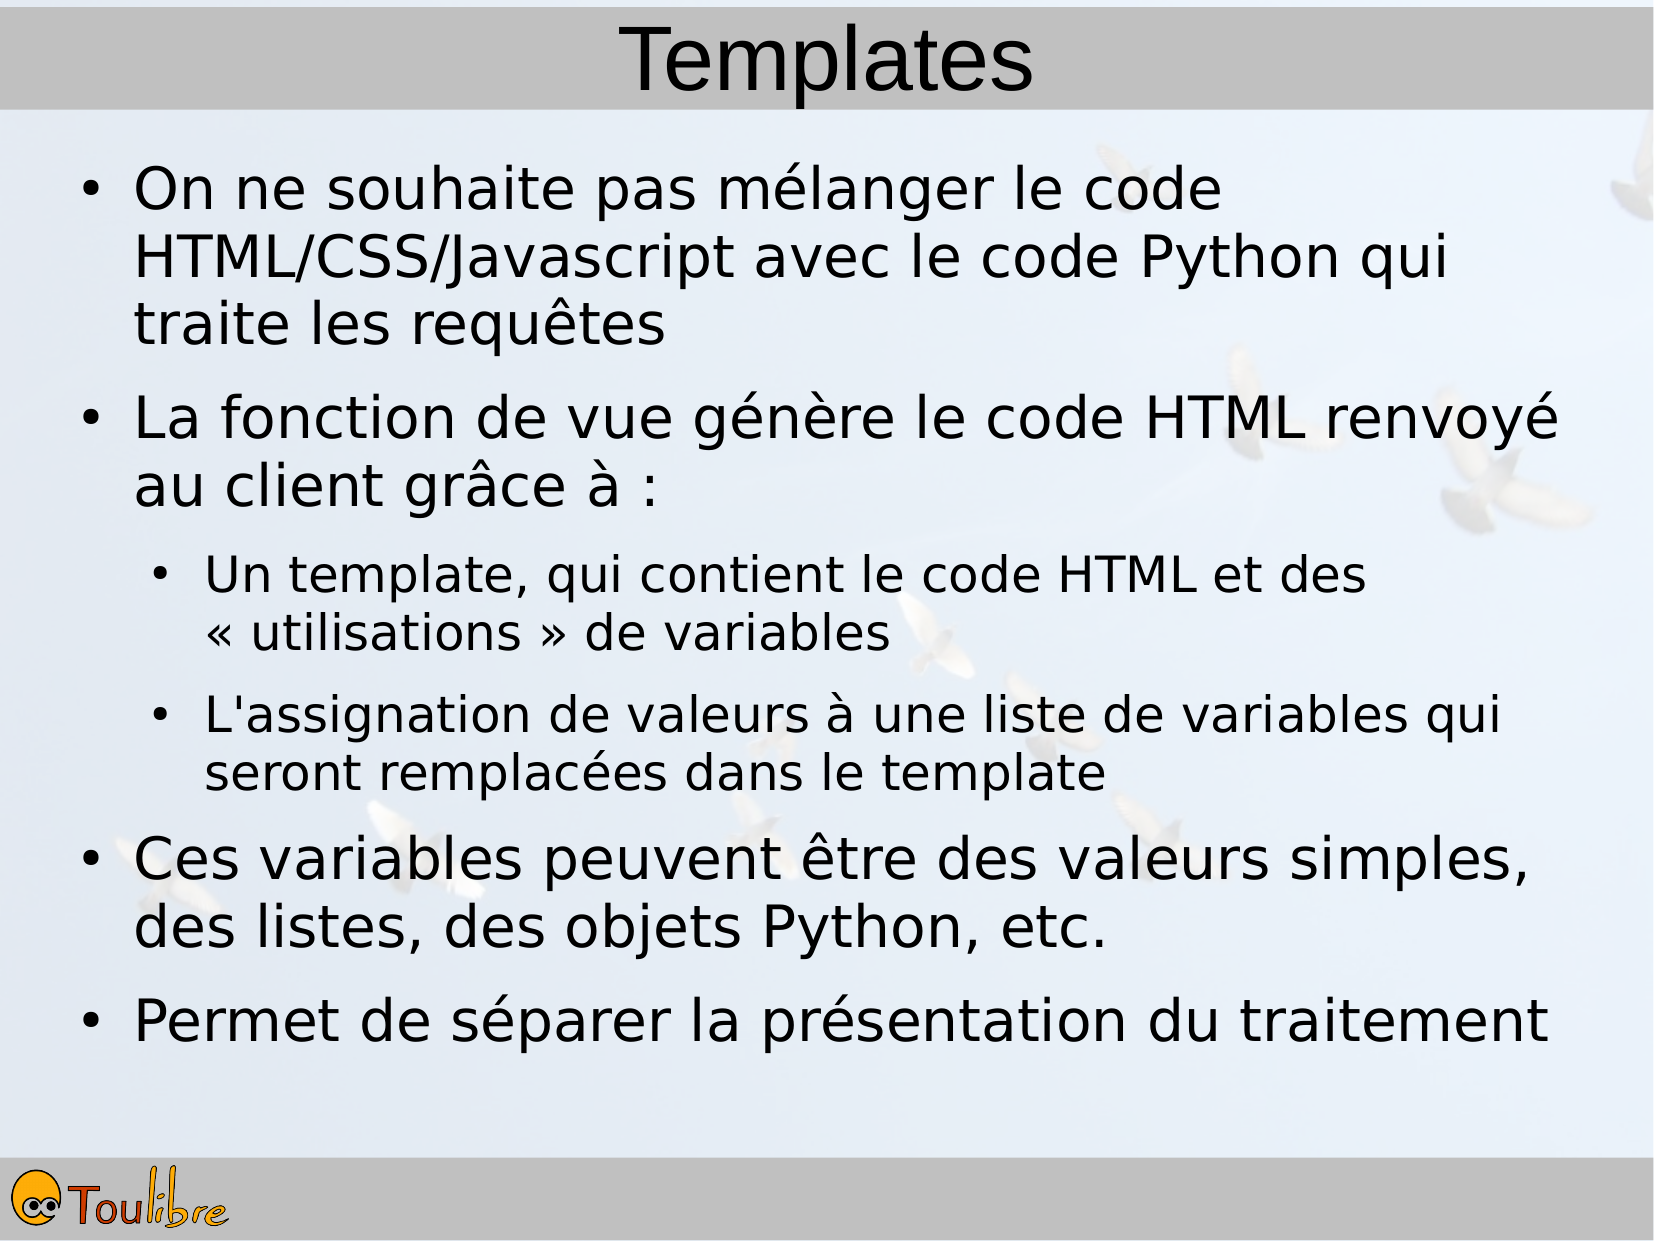

# Templates
On ne souhaite pas mélanger le code HTML/CSS/Javascript avec le code Python qui traite les requêtes
La fonction de vue génère le code HTML renvoyé au client grâce à :
Un template, qui contient le code HTML et des « utilisations » de variables
L'assignation de valeurs à une liste de variables qui seront remplacées dans le template
Ces variables peuvent être des valeurs simples, des listes, des objets Python, etc.
Permet de séparer la présentation du traitement